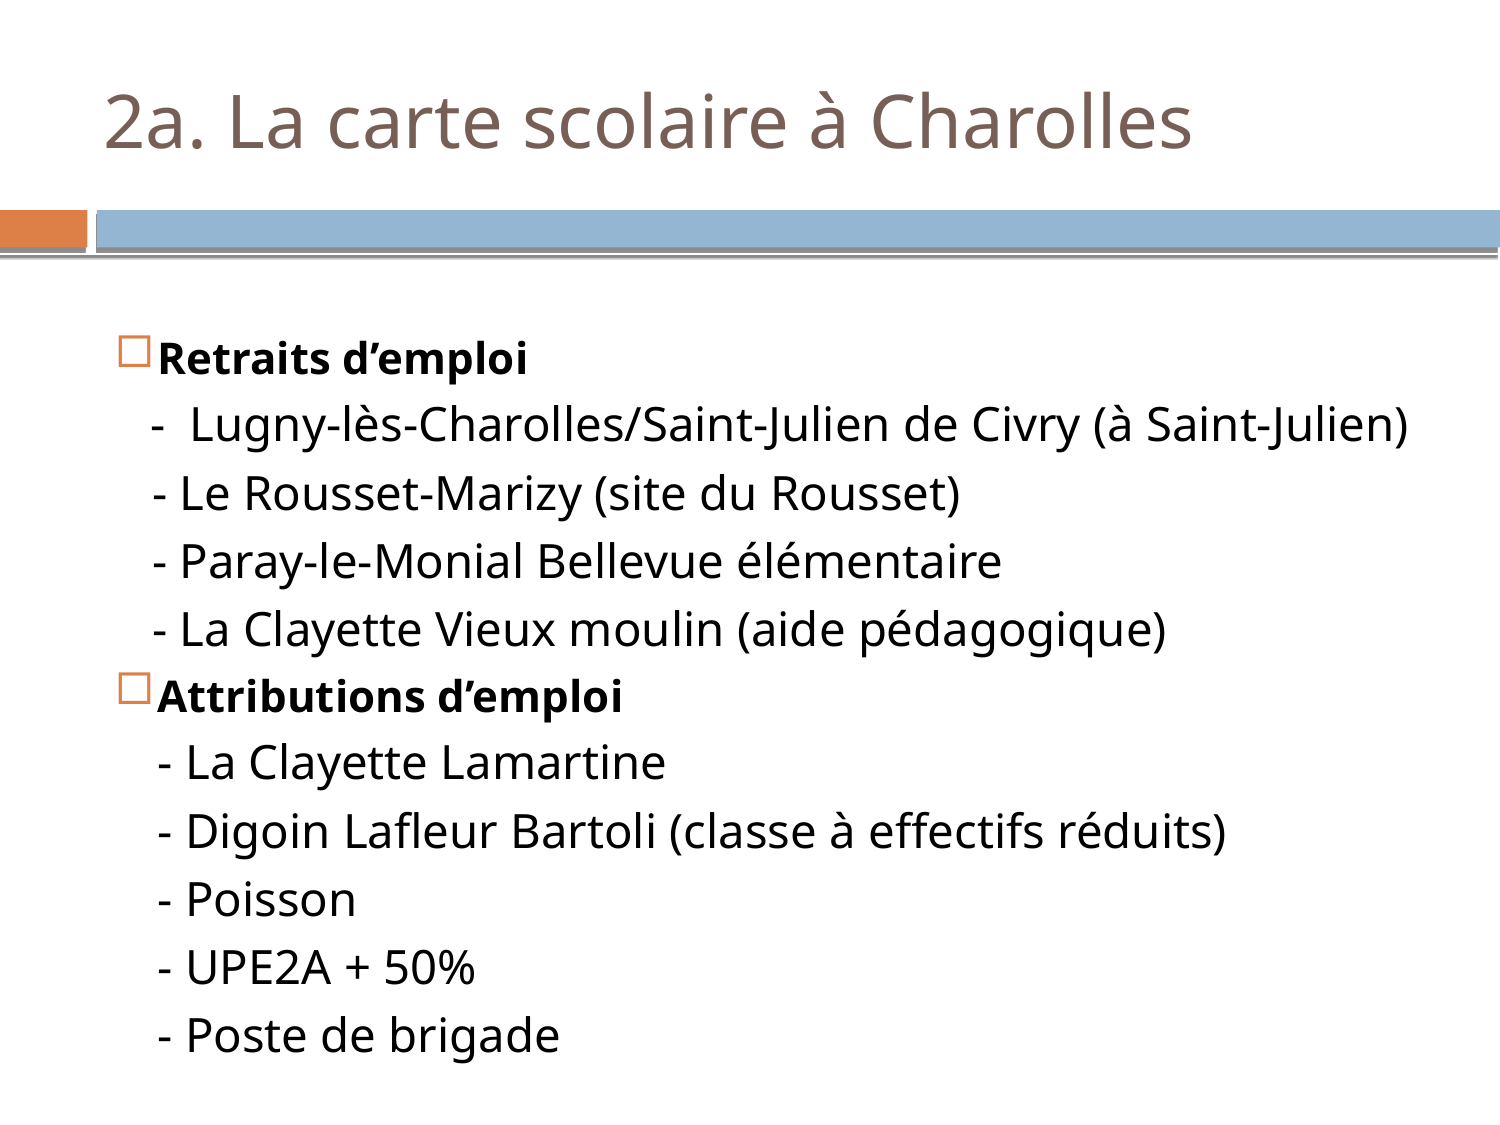

# 2a. La carte scolaire à Charolles
Retraits d’emploi
 - Lugny-lès-Charolles/Saint-Julien de Civry (à Saint-Julien)
 - Le Rousset-Marizy (site du Rousset)
 - Paray-le-Monial Bellevue élémentaire
 - La Clayette Vieux moulin (aide pédagogique)
Attributions d’emploi
- La Clayette Lamartine
- Digoin Lafleur Bartoli (classe à effectifs réduits)
- Poisson
- UPE2A + 50%
- Poste de brigade